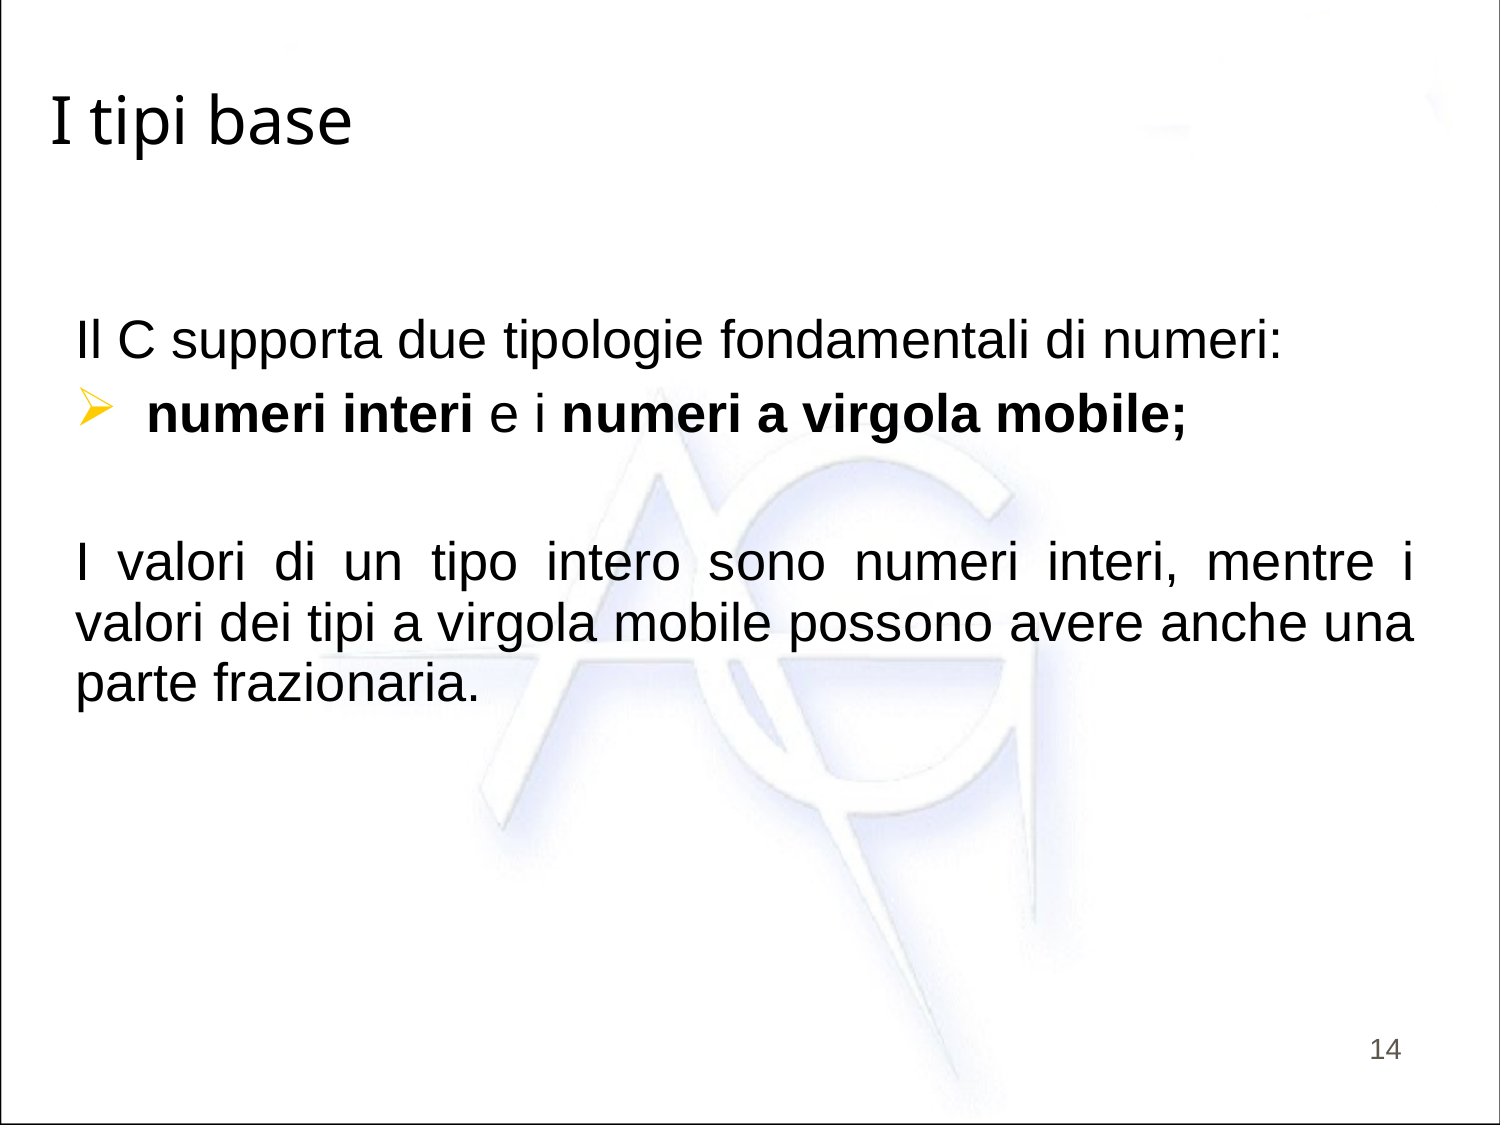

# I tipi base
Il C supporta due tipologie fondamentali di numeri:
 numeri interi e i numeri a virgola mobile;
I valori di un tipo intero sono numeri interi, mentre i valori dei tipi a virgola mobile possono avere anche una parte frazionaria.
14